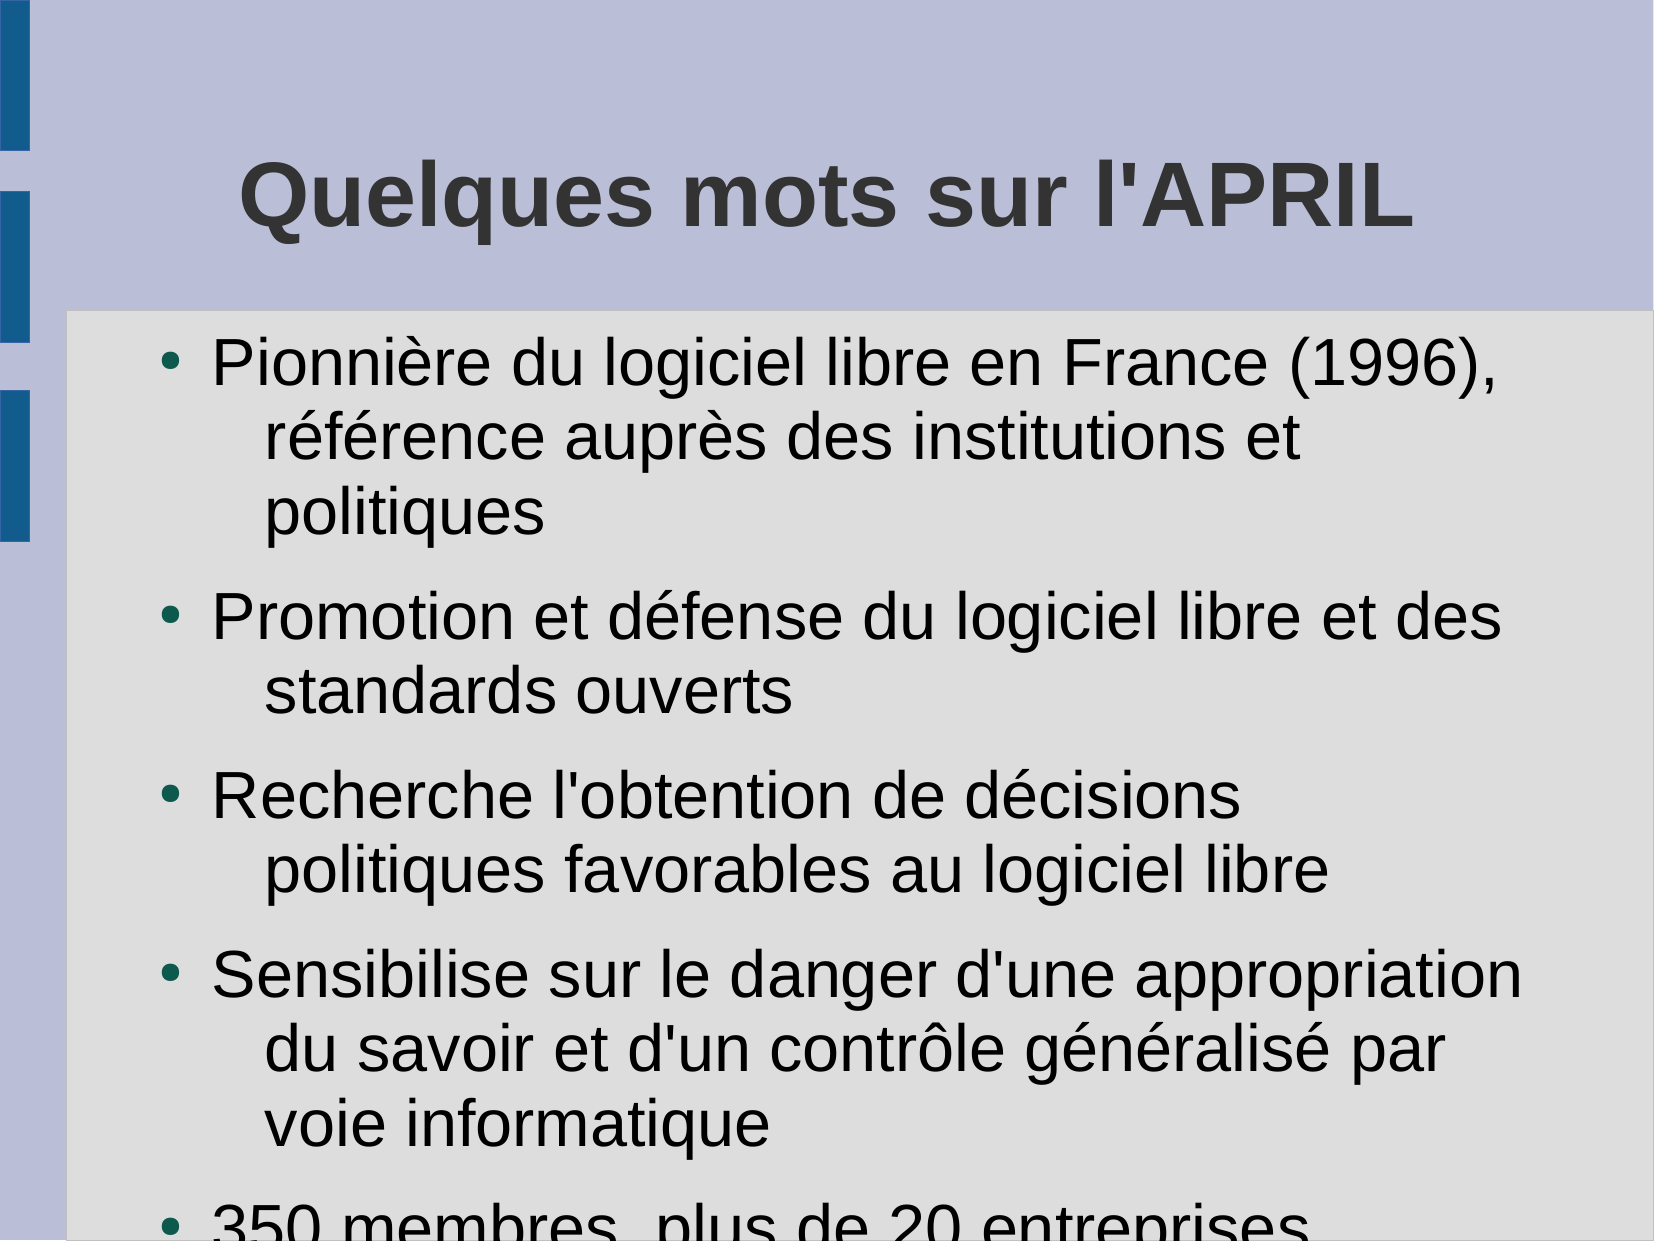

# Quelques mots sur l'APRIL
Pionnière du logiciel libre en France (1996), référence auprès des institutions et politiques
Promotion et défense du logiciel libre et des standards ouverts
Recherche l'obtention de décisions politiques favorables au logiciel libre
Sensibilise sur le danger d'une appropriation du savoir et d'un contrôle généralisé par voie informatique
350 membres, plus de 20 entreprises